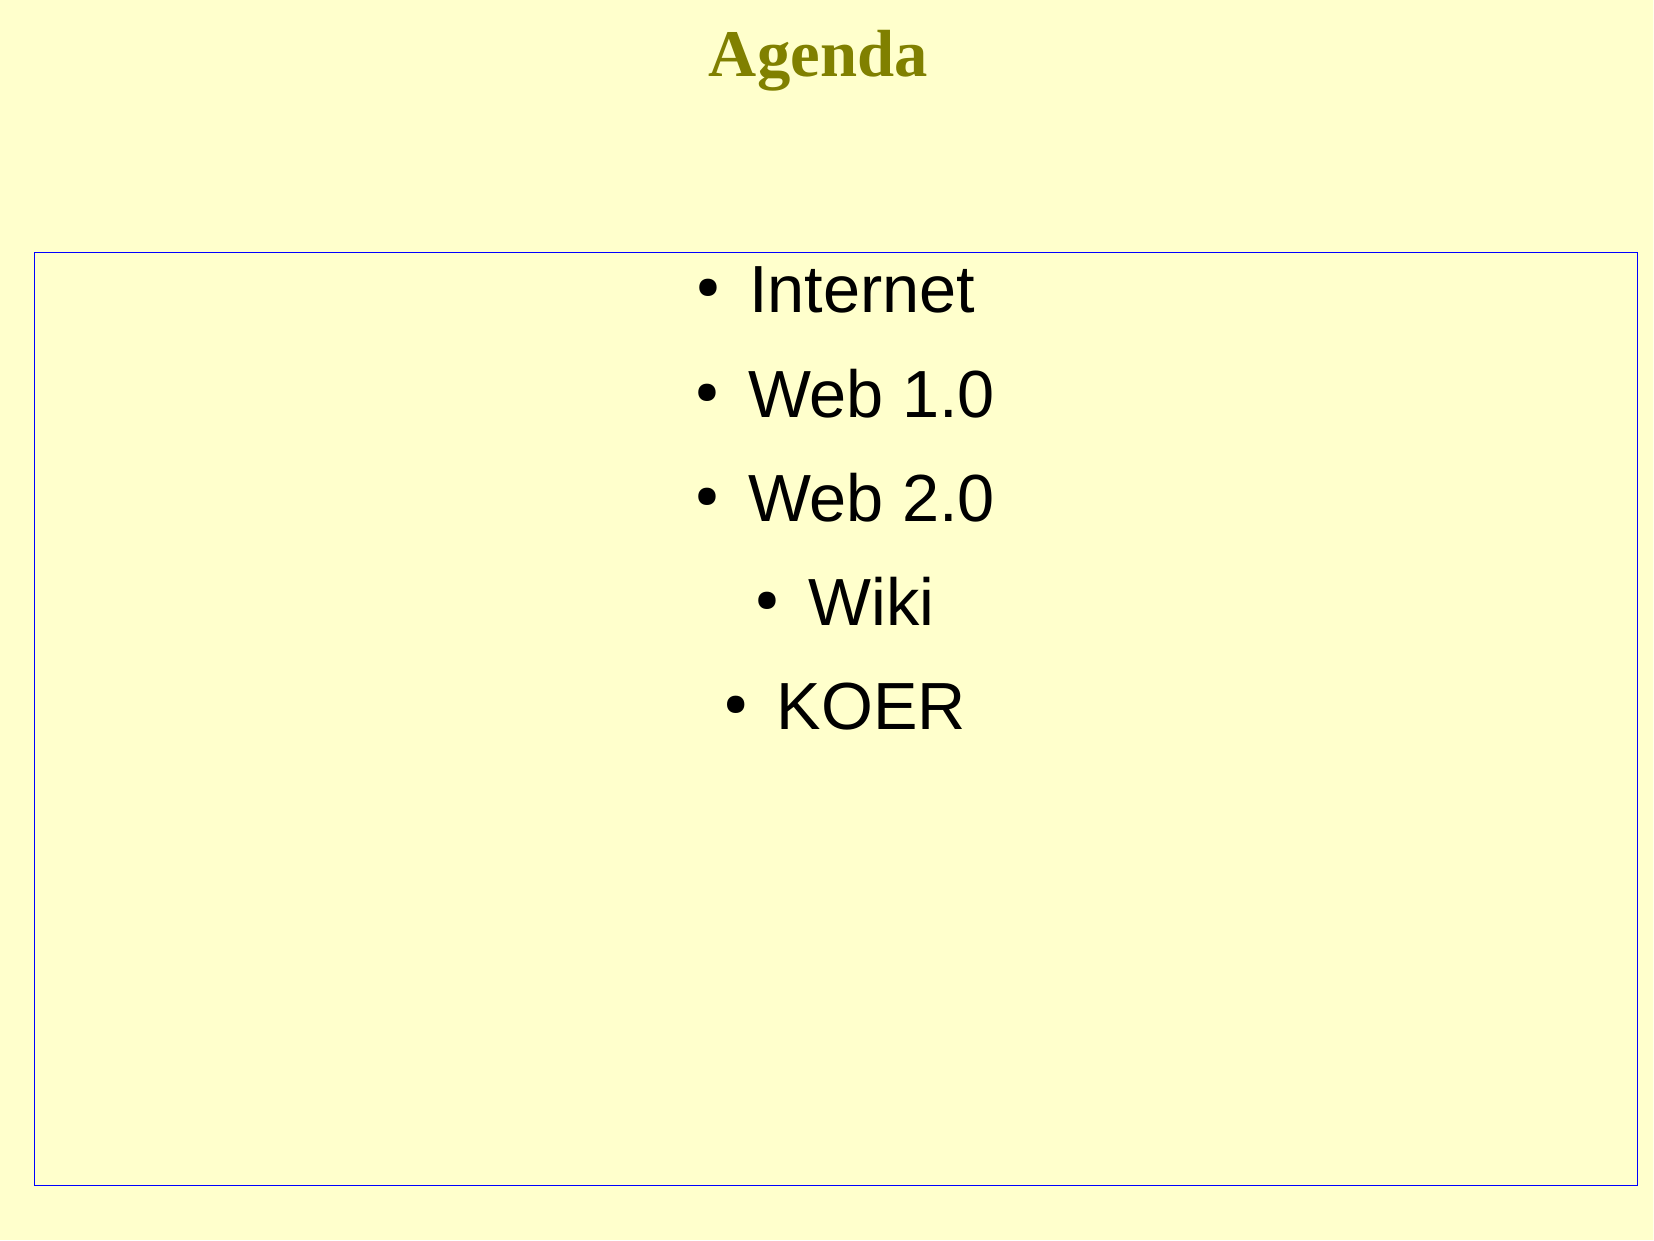

# Agenda
Internet
Web 1.0
Web 2.0
Wiki
KOER